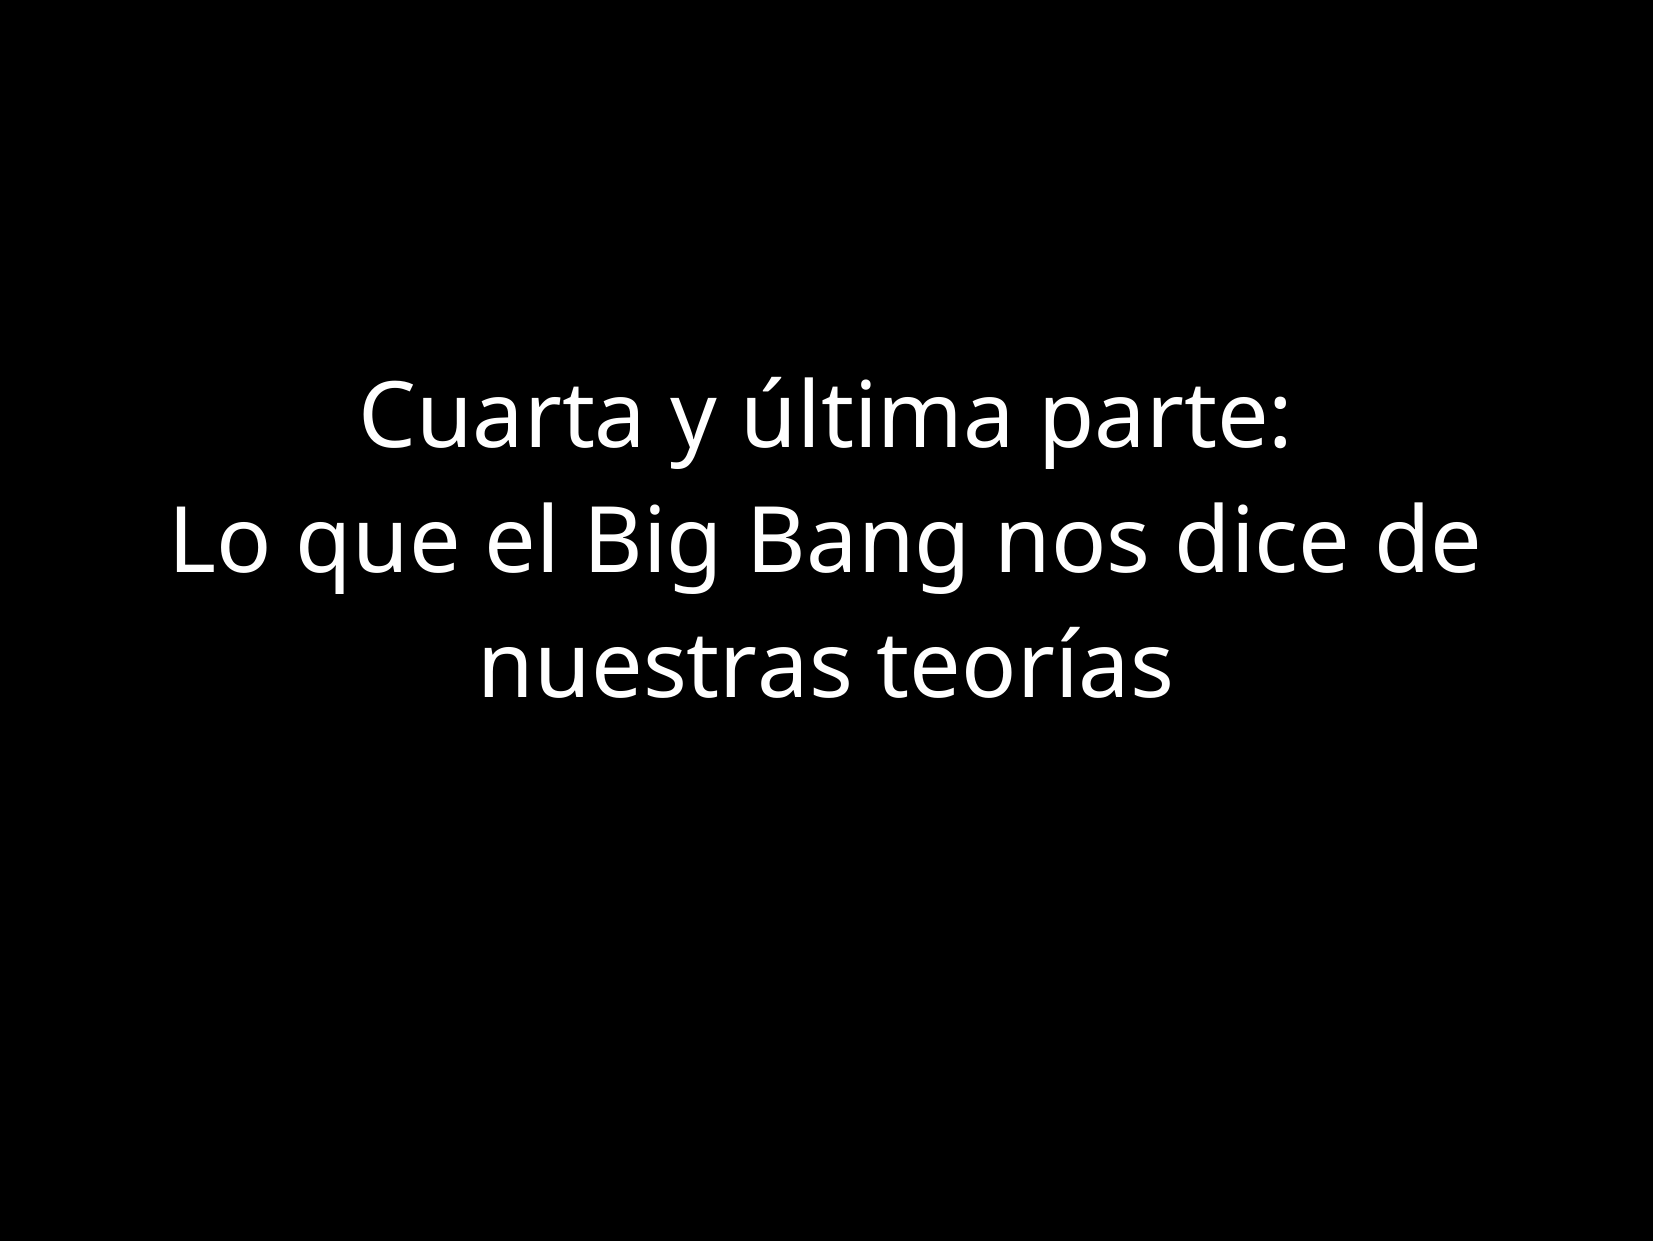

# Cuarta y última parte: Lo que el Big Bang nos dice de nuestras teorías